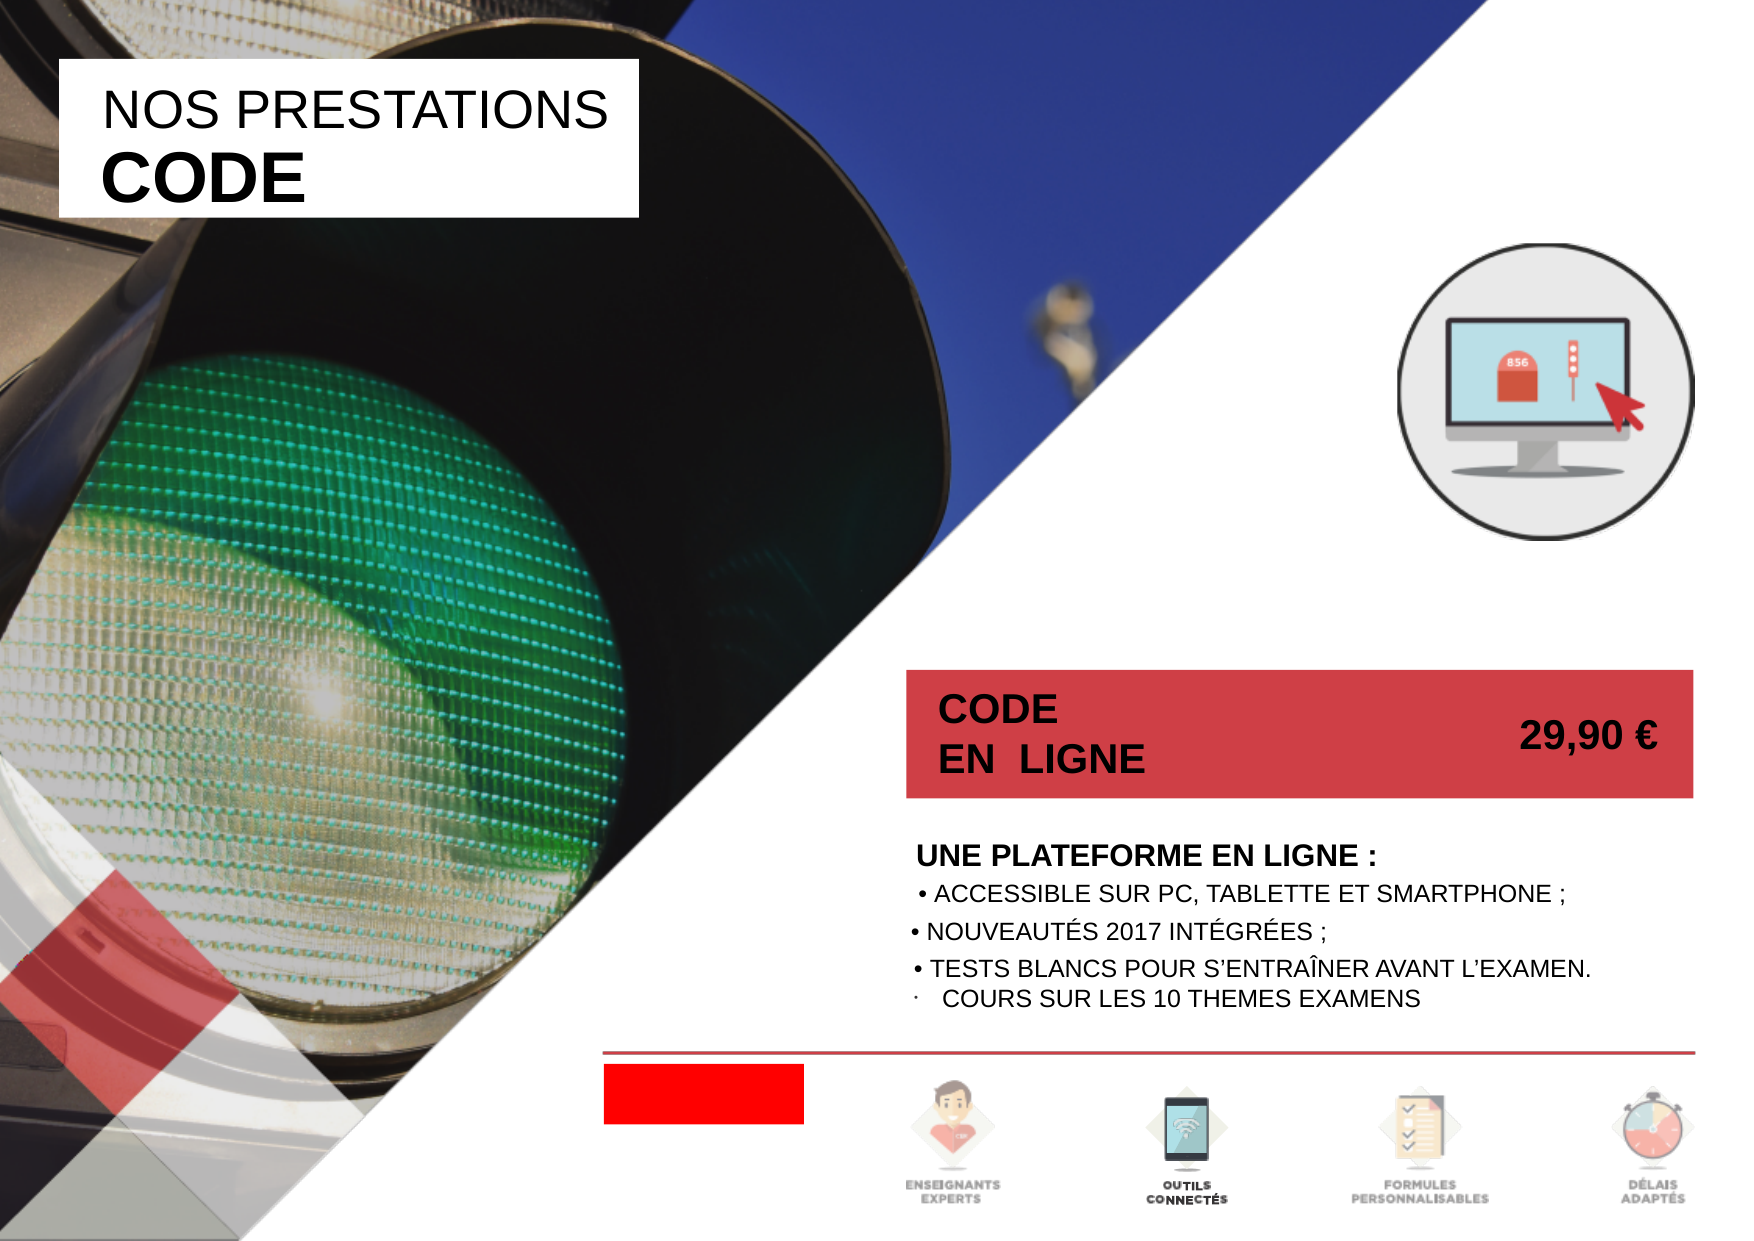

NOS PRESTATIONS
CODE
CODE
EN LIGNE
29,90 €
UNE PLATEFORME EN LIGNE :
• ACCESSIBLE SUR PC, TABLETTE ET SMARTPHONE ;
• NOUVEAUTÉS 2017 INTÉGRÉES ;
• TESTS BLANCS POUR S’ENTRAÎNER AVANT L’EXAMEN.
COURS SUR LES 10 THEMES EXAMENS